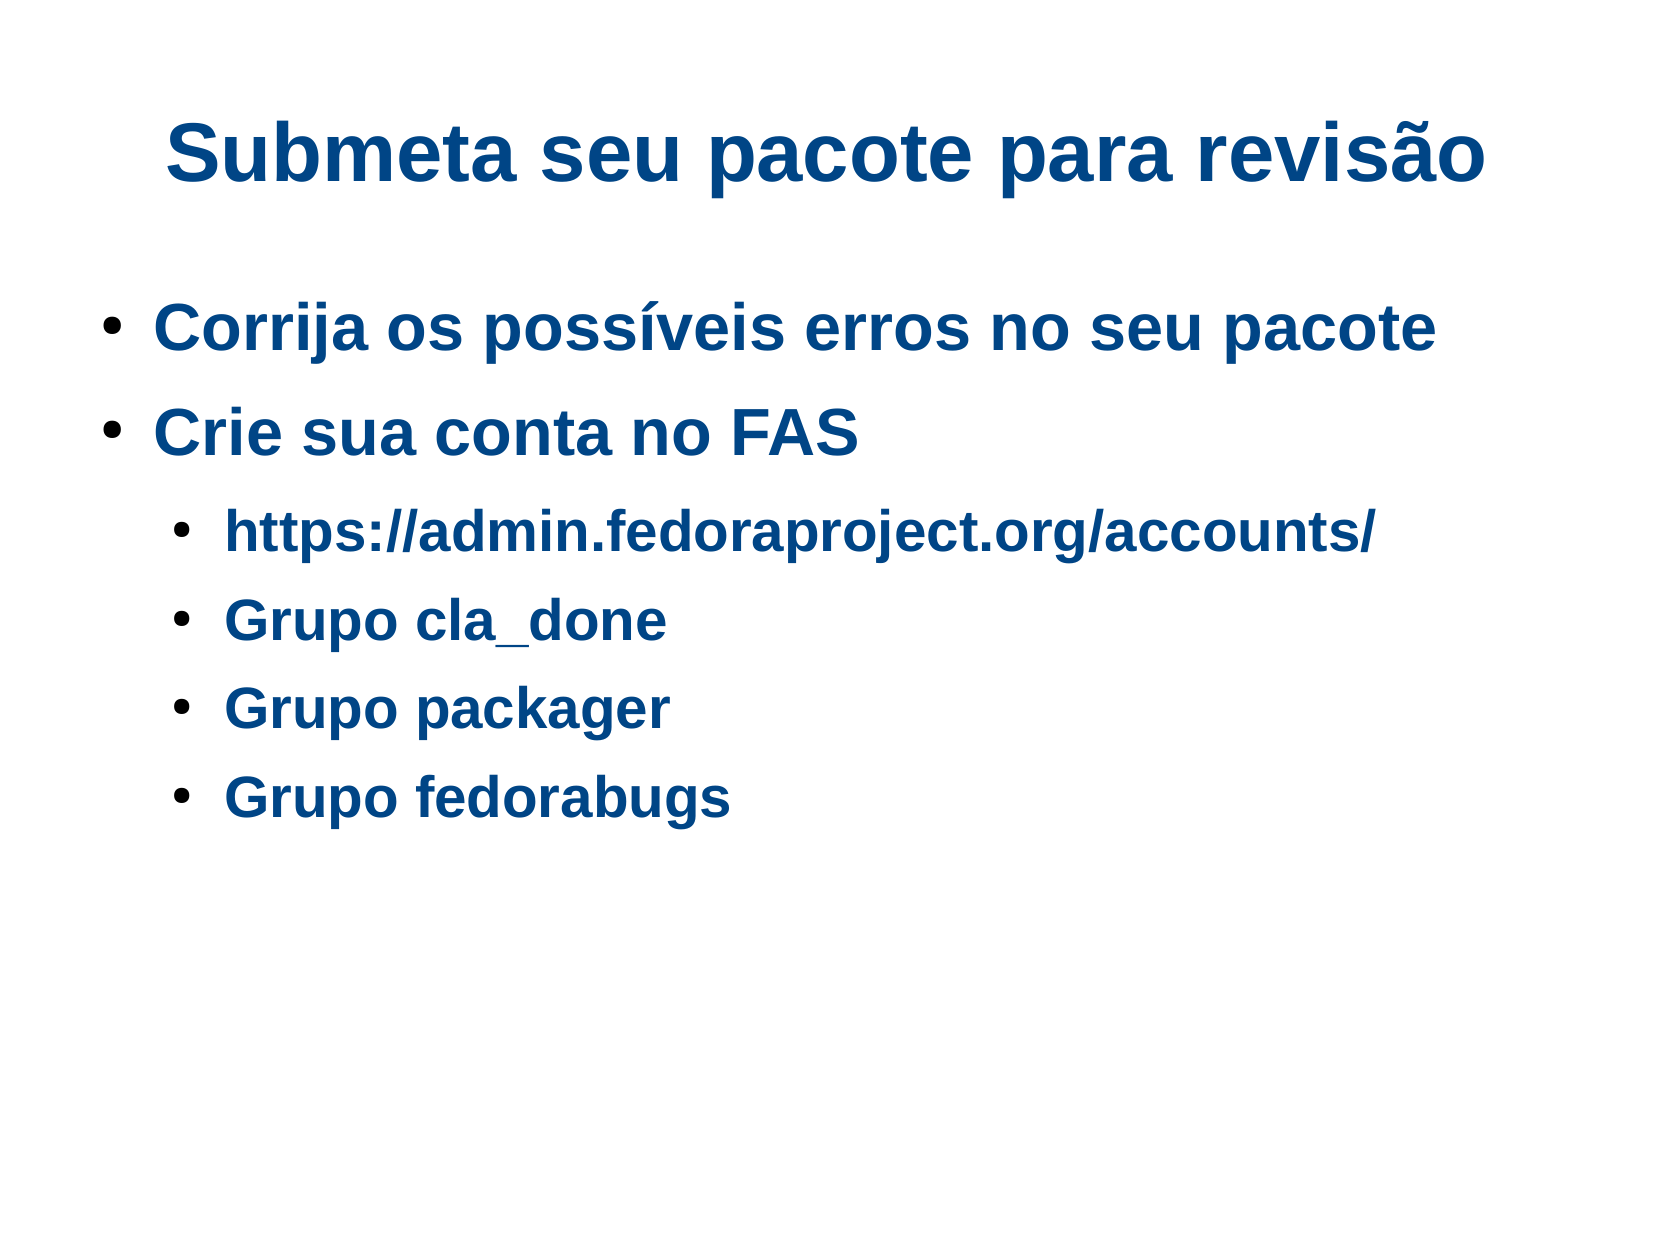

# Submeta seu pacote para revisão
Corrija os possíveis erros no seu pacote
Crie sua conta no FAS
https://admin.fedoraproject.org/accounts/
Grupo cla_done
Grupo packager
Grupo fedorabugs